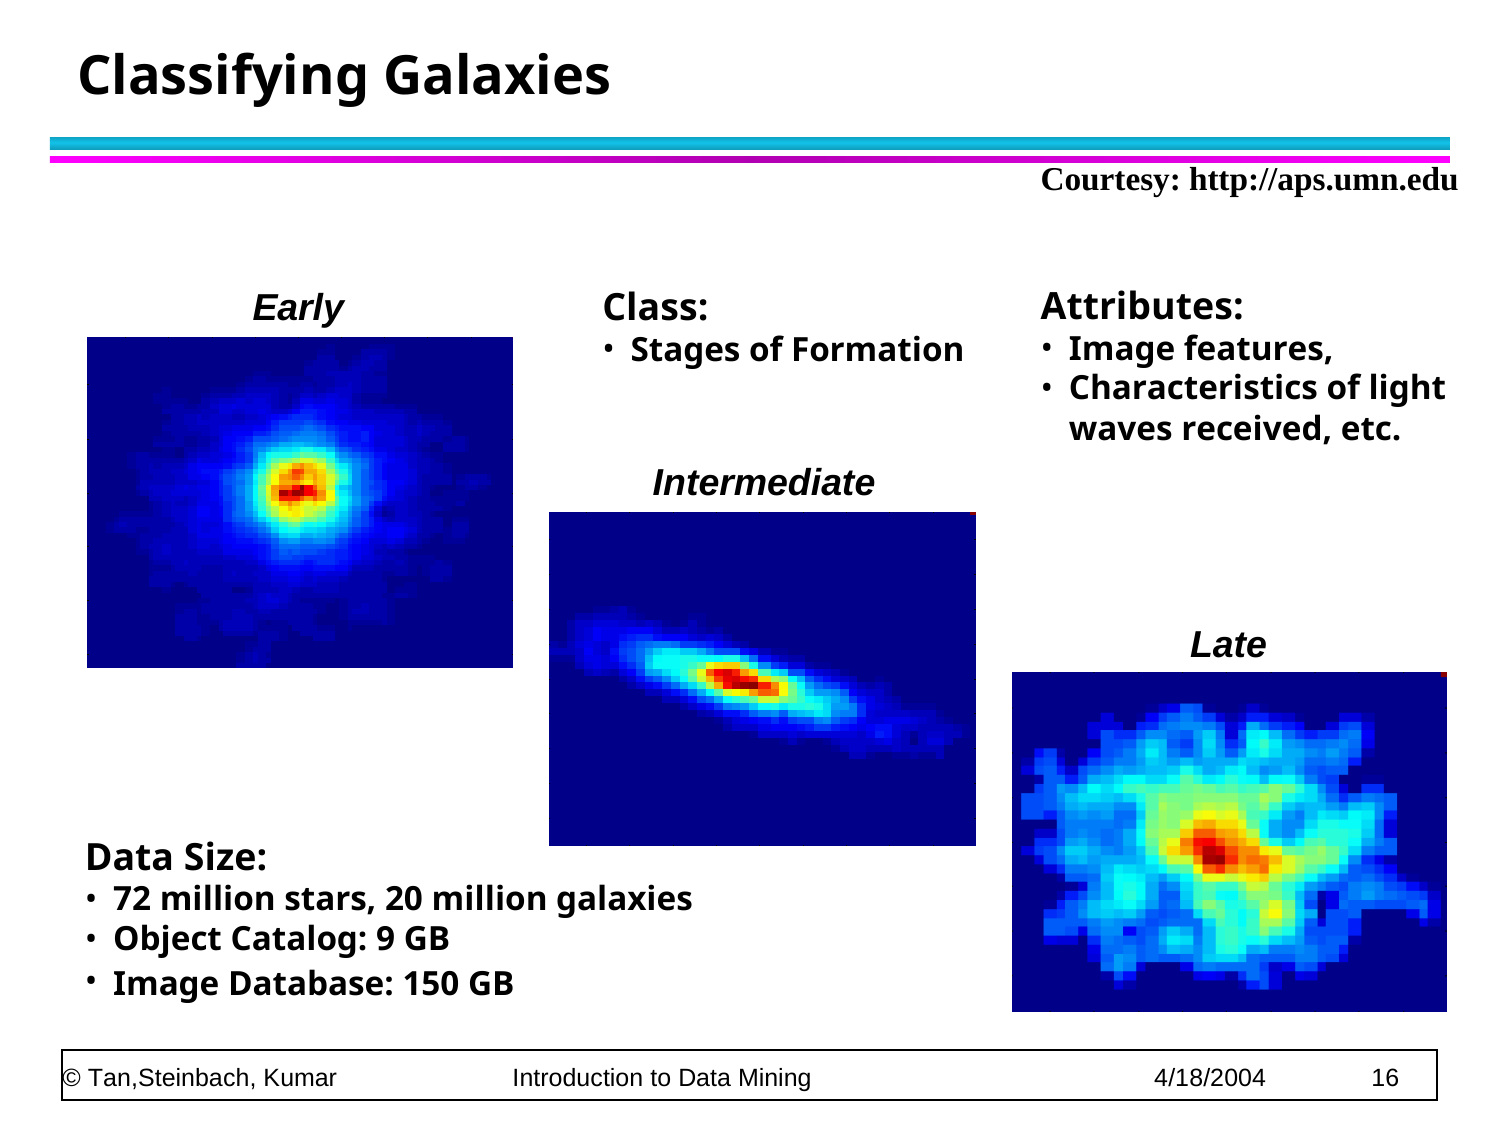

# Classifying Galaxies
Courtesy: http://aps.umn.edu
Attributes:
Image features,
Characteristics of light waves received, etc.
Early
Class:
Stages of Formation
Intermediate
Late
Data Size:
72 million stars, 20 million galaxies
Object Catalog: 9 GB
Image Database: 150 GB